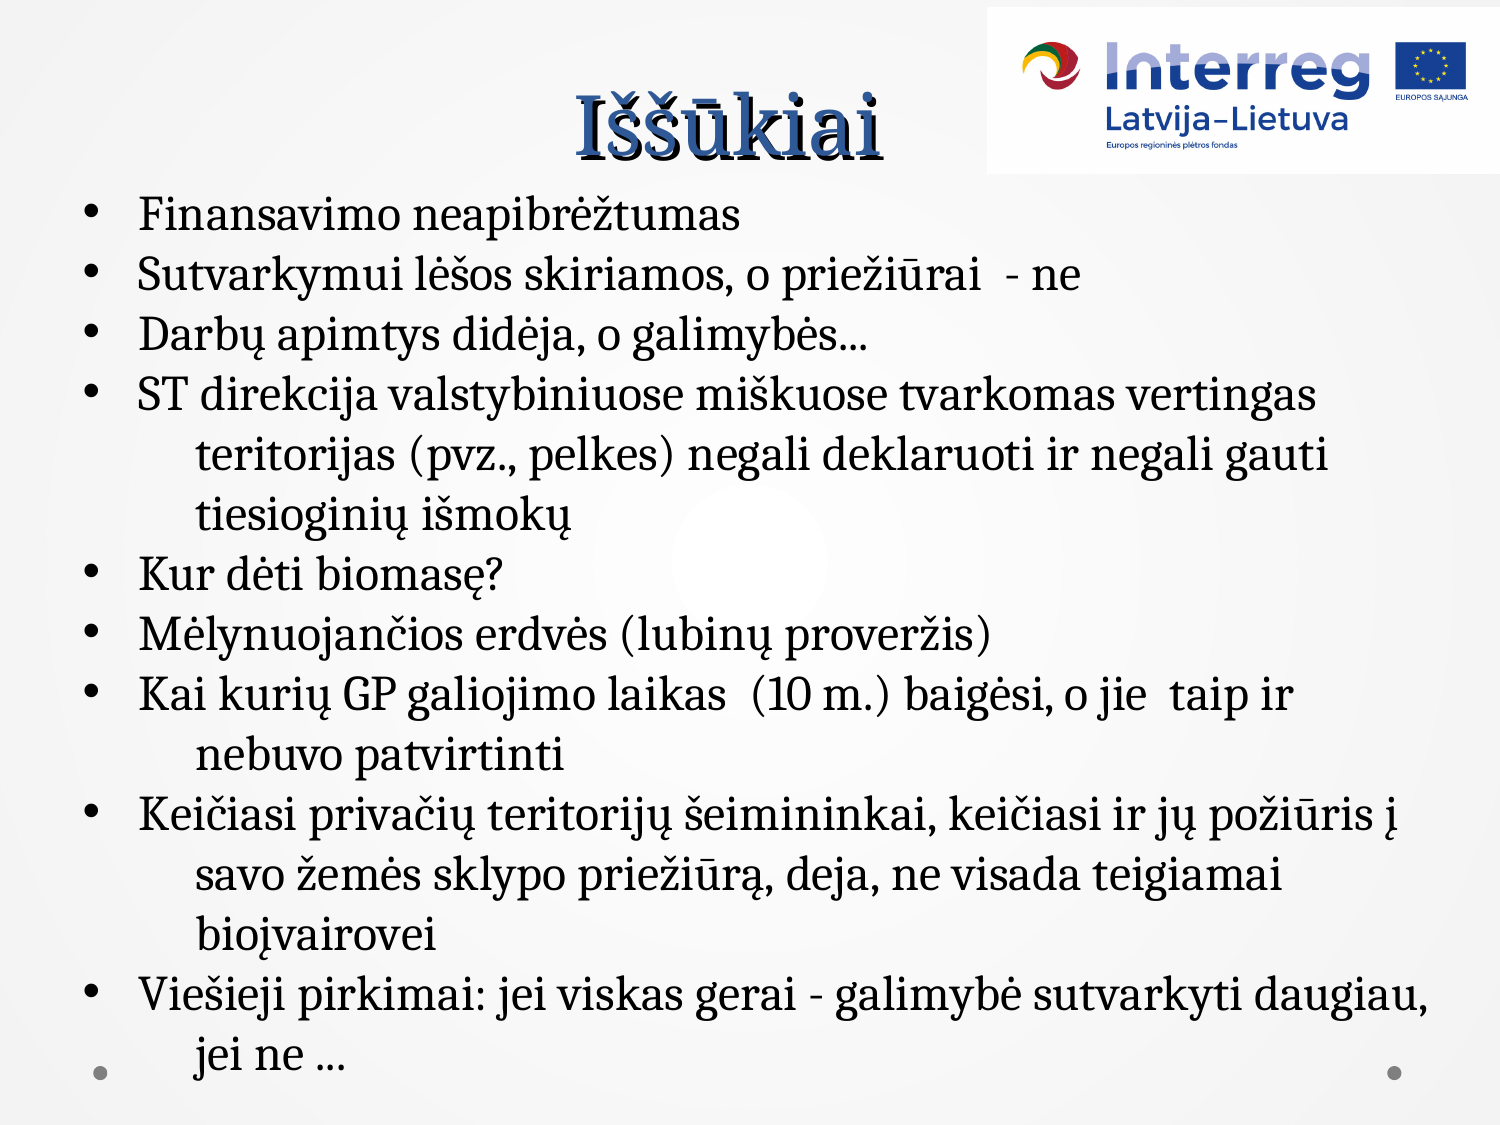

# Iššūkiai
Finansavimo neapibrėžtumas
Sutvarkymui lėšos skiriamos, o priežiūrai - ne
Darbų apimtys didėja, o galimybės...
ST direkcija valstybiniuose miškuose tvarkomas vertingas teritorijas (pvz., pelkes) negali deklaruoti ir negali gauti tiesioginių išmokų
Kur dėti biomasę?
Mėlynuojančios erdvės (lubinų proveržis)
Kai kurių GP galiojimo laikas (10 m.) baigėsi, o jie taip ir nebuvo patvirtinti
Keičiasi privačių teritorijų šeimininkai, keičiasi ir jų požiūris į savo žemės sklypo priežiūrą, deja, ne visada teigiamai bioįvairovei
Viešieji pirkimai: jei viskas gerai - galimybė sutvarkyti daugiau, jei ne ...